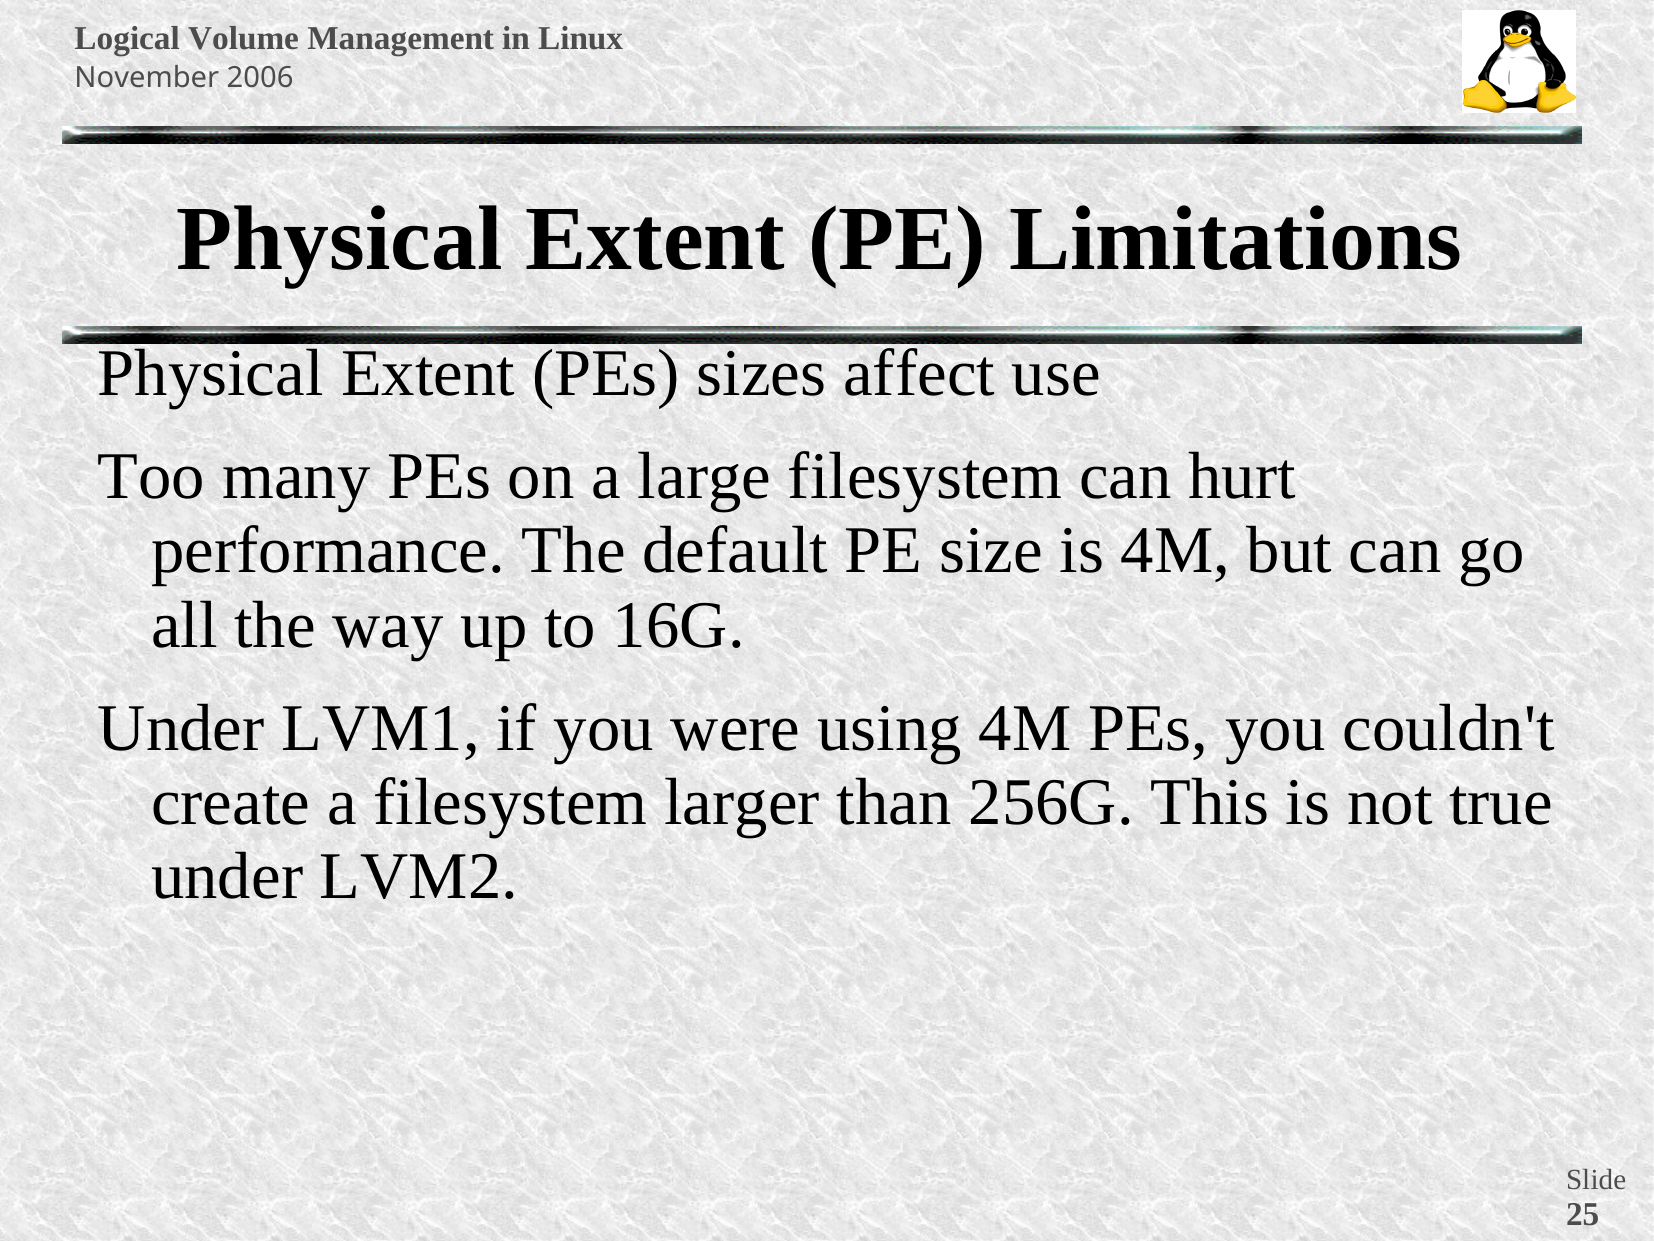

# Physical Extent (PE) Limitations
Physical Extent (PEs) sizes affect use
Too many PEs on a large filesystem can hurt performance. The default PE size is 4M, but can go all the way up to 16G.
Under LVM1, if you were using 4M PEs, you couldn't create a filesystem larger than 256G. This is not true under LVM2.